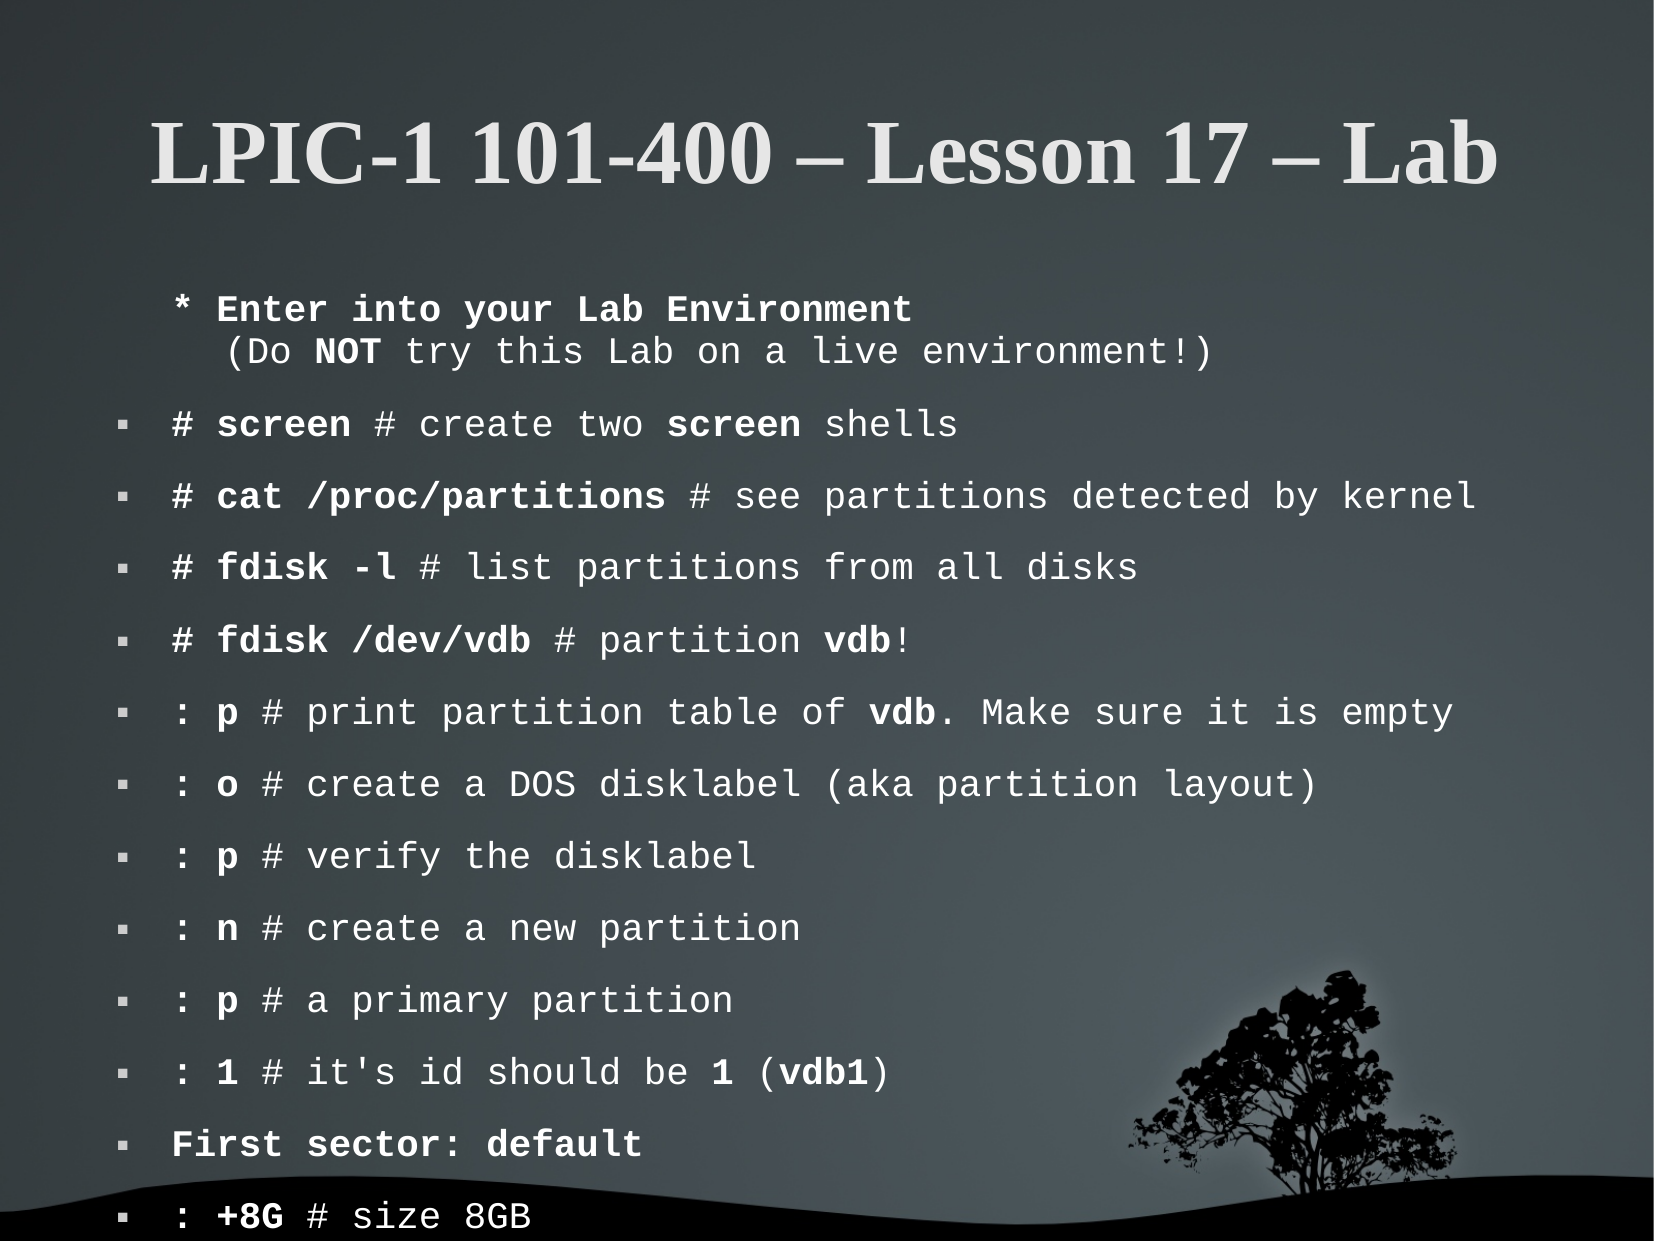

# LPIC-1 101-400 – Lesson 17 – Lab
* Enter into your Lab Environment
(Do NOT try this Lab on a live environment!)
# screen # create two screen shells
# cat /proc/partitions # see partitions detected by kernel
# fdisk -l # list partitions from all disks
# fdisk /dev/vdb # partition vdb!
: p # print partition table of vdb. Make sure it is empty
: o # create a DOS disklabel (aka partition layout)
: p # verify the disklabel
: n # create a new partition
: p # a primary partition
: 1 # it's id should be 1 (vdb1)
First sector: default
: +8G # size 8GB
: p # print to verify